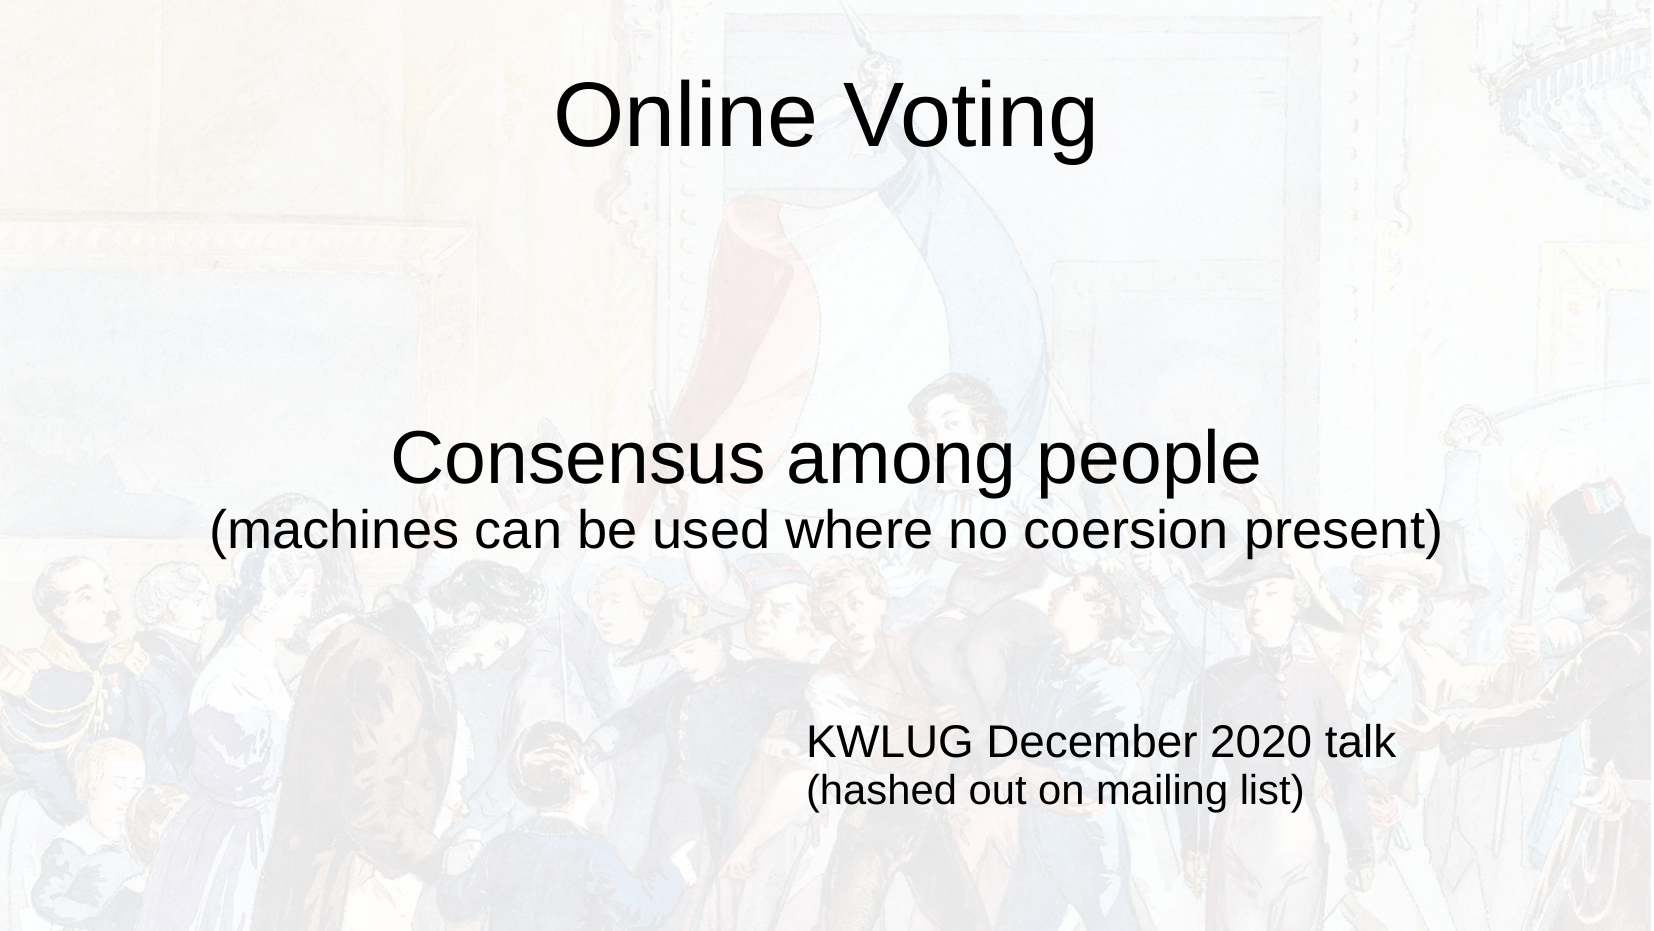

# Online Voting
Consensus among people
(machines can be used where no coersion present)
KWLUG December 2020 talk
(hashed out on mailing list)